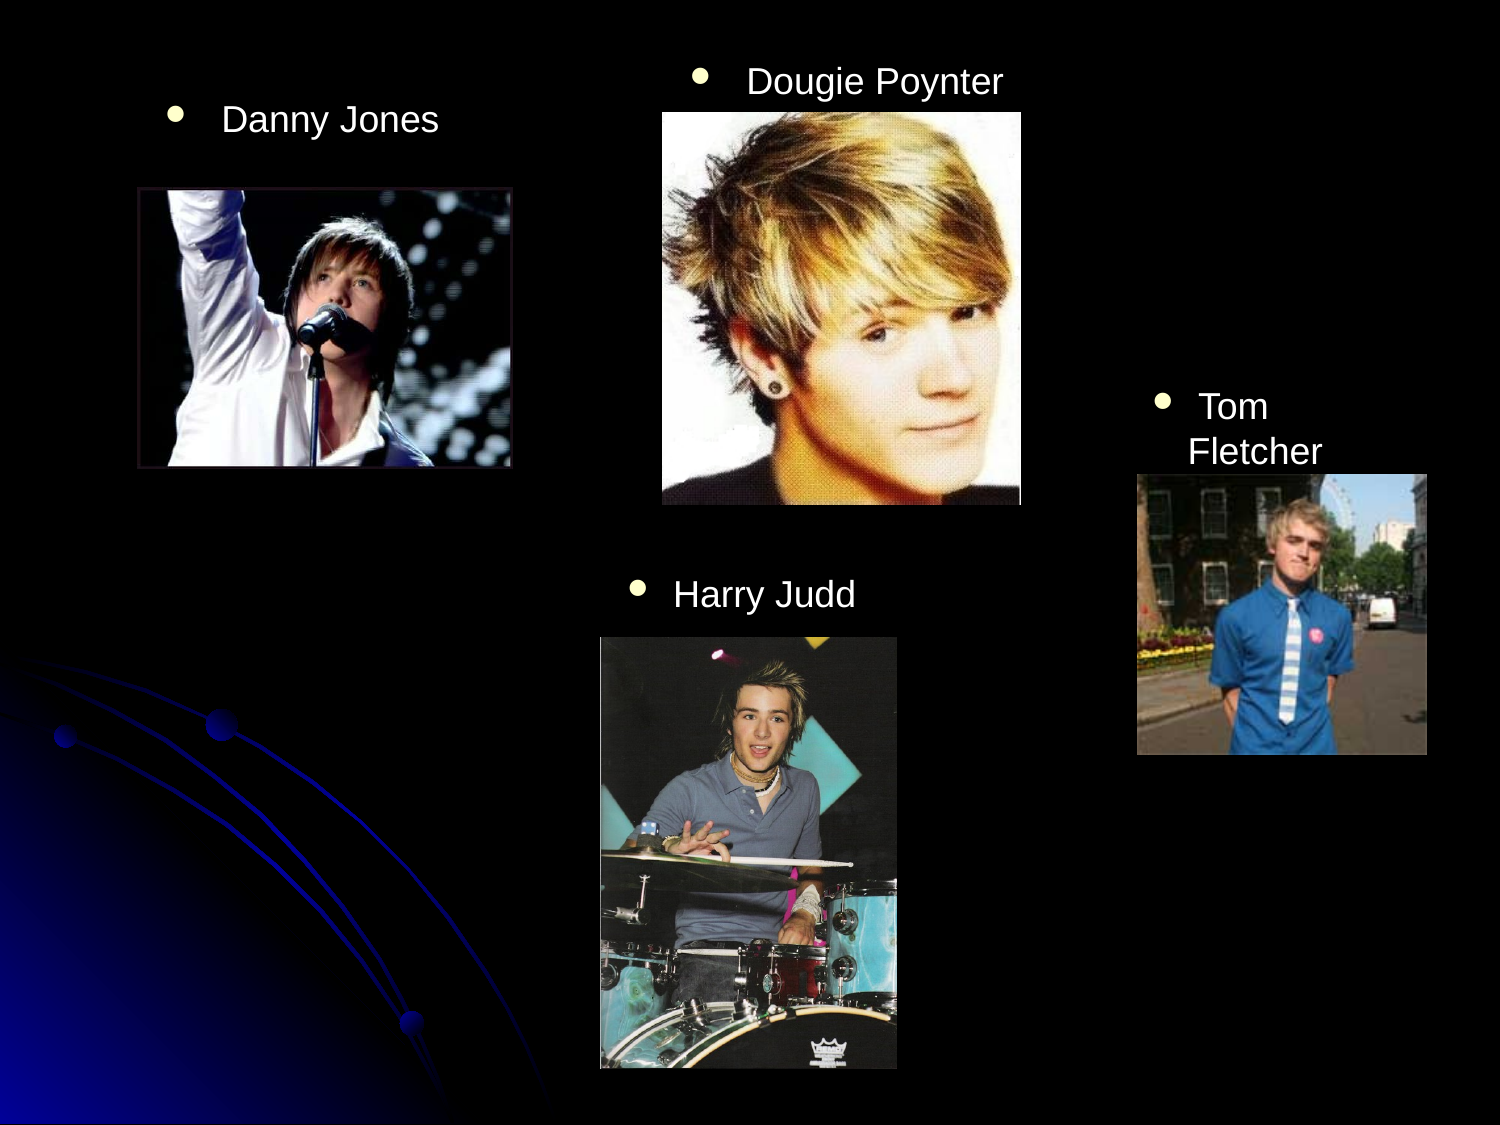

Dougie Poynter
# Danny Jones
 Tom Fletcher
 Harry Judd